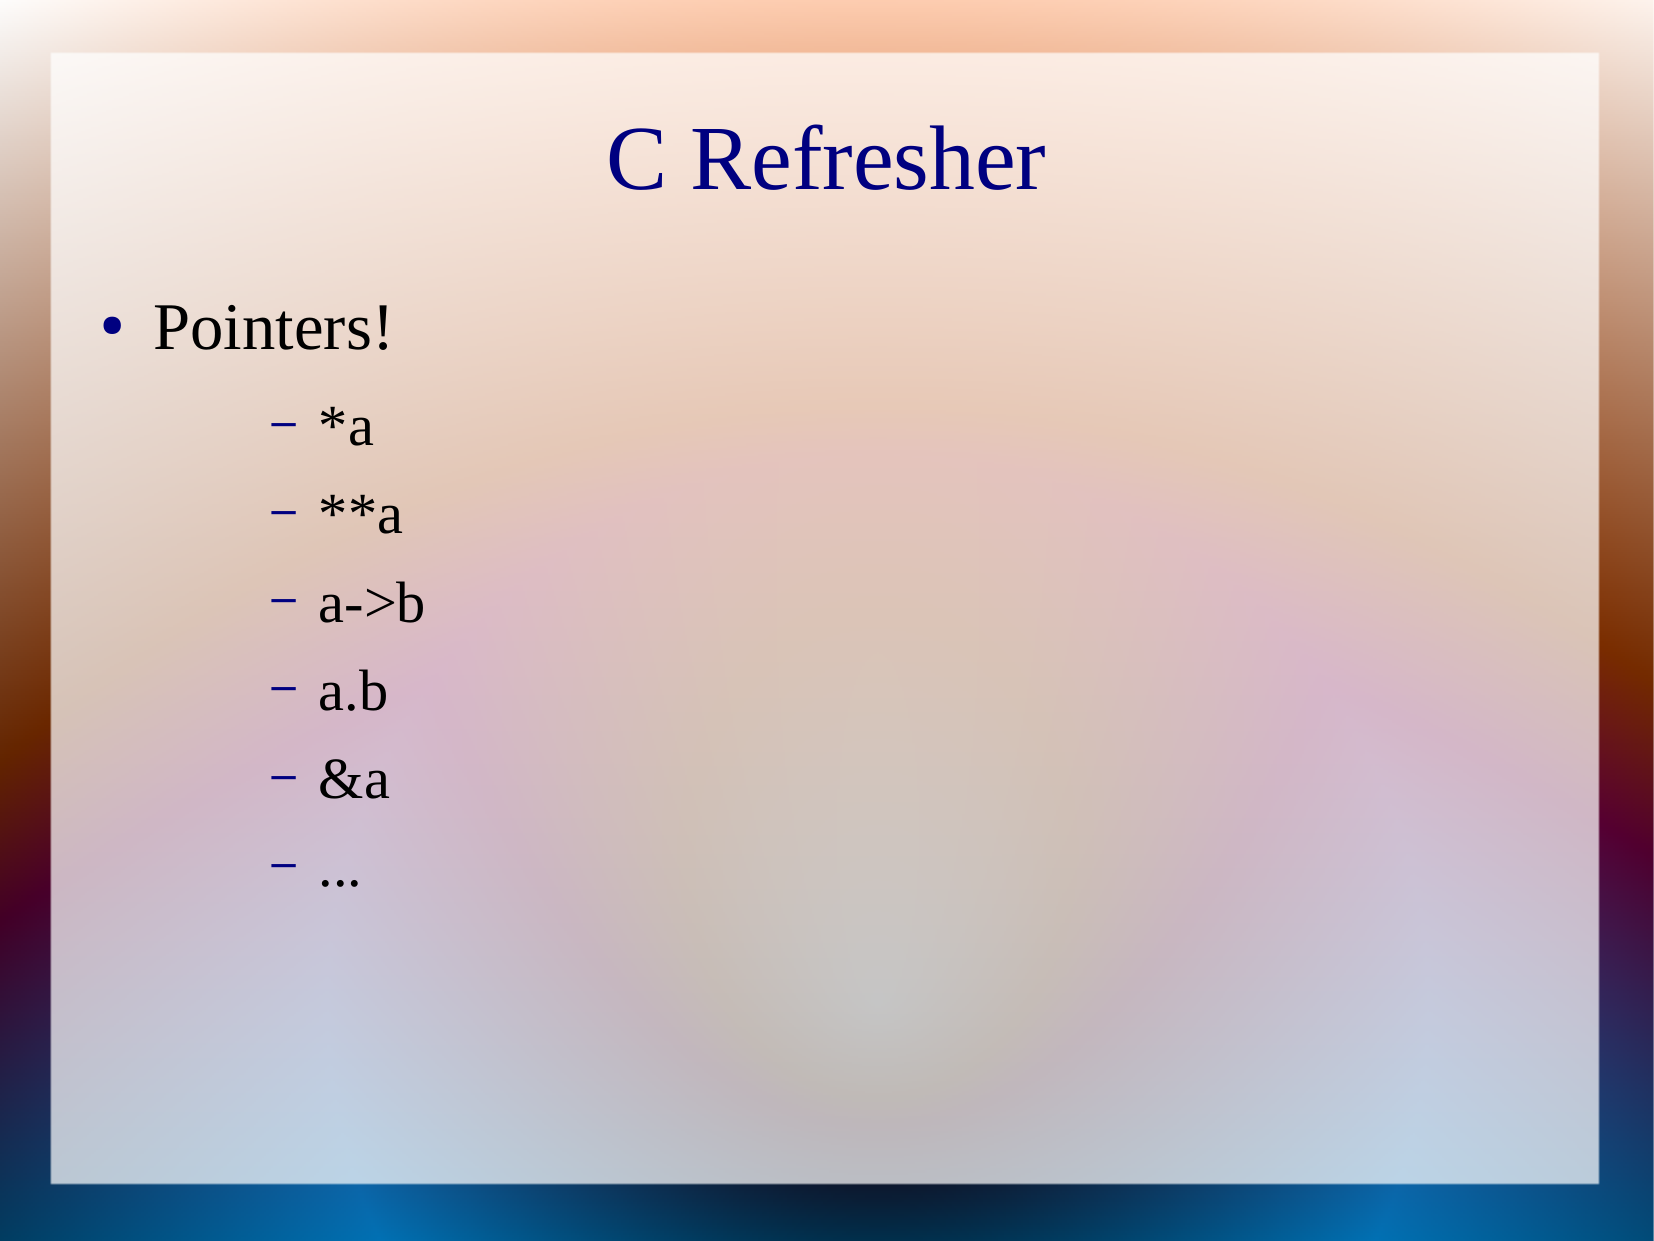

# C Refresher
Pointers!
*a
**a
a->b
a.b
&a
...